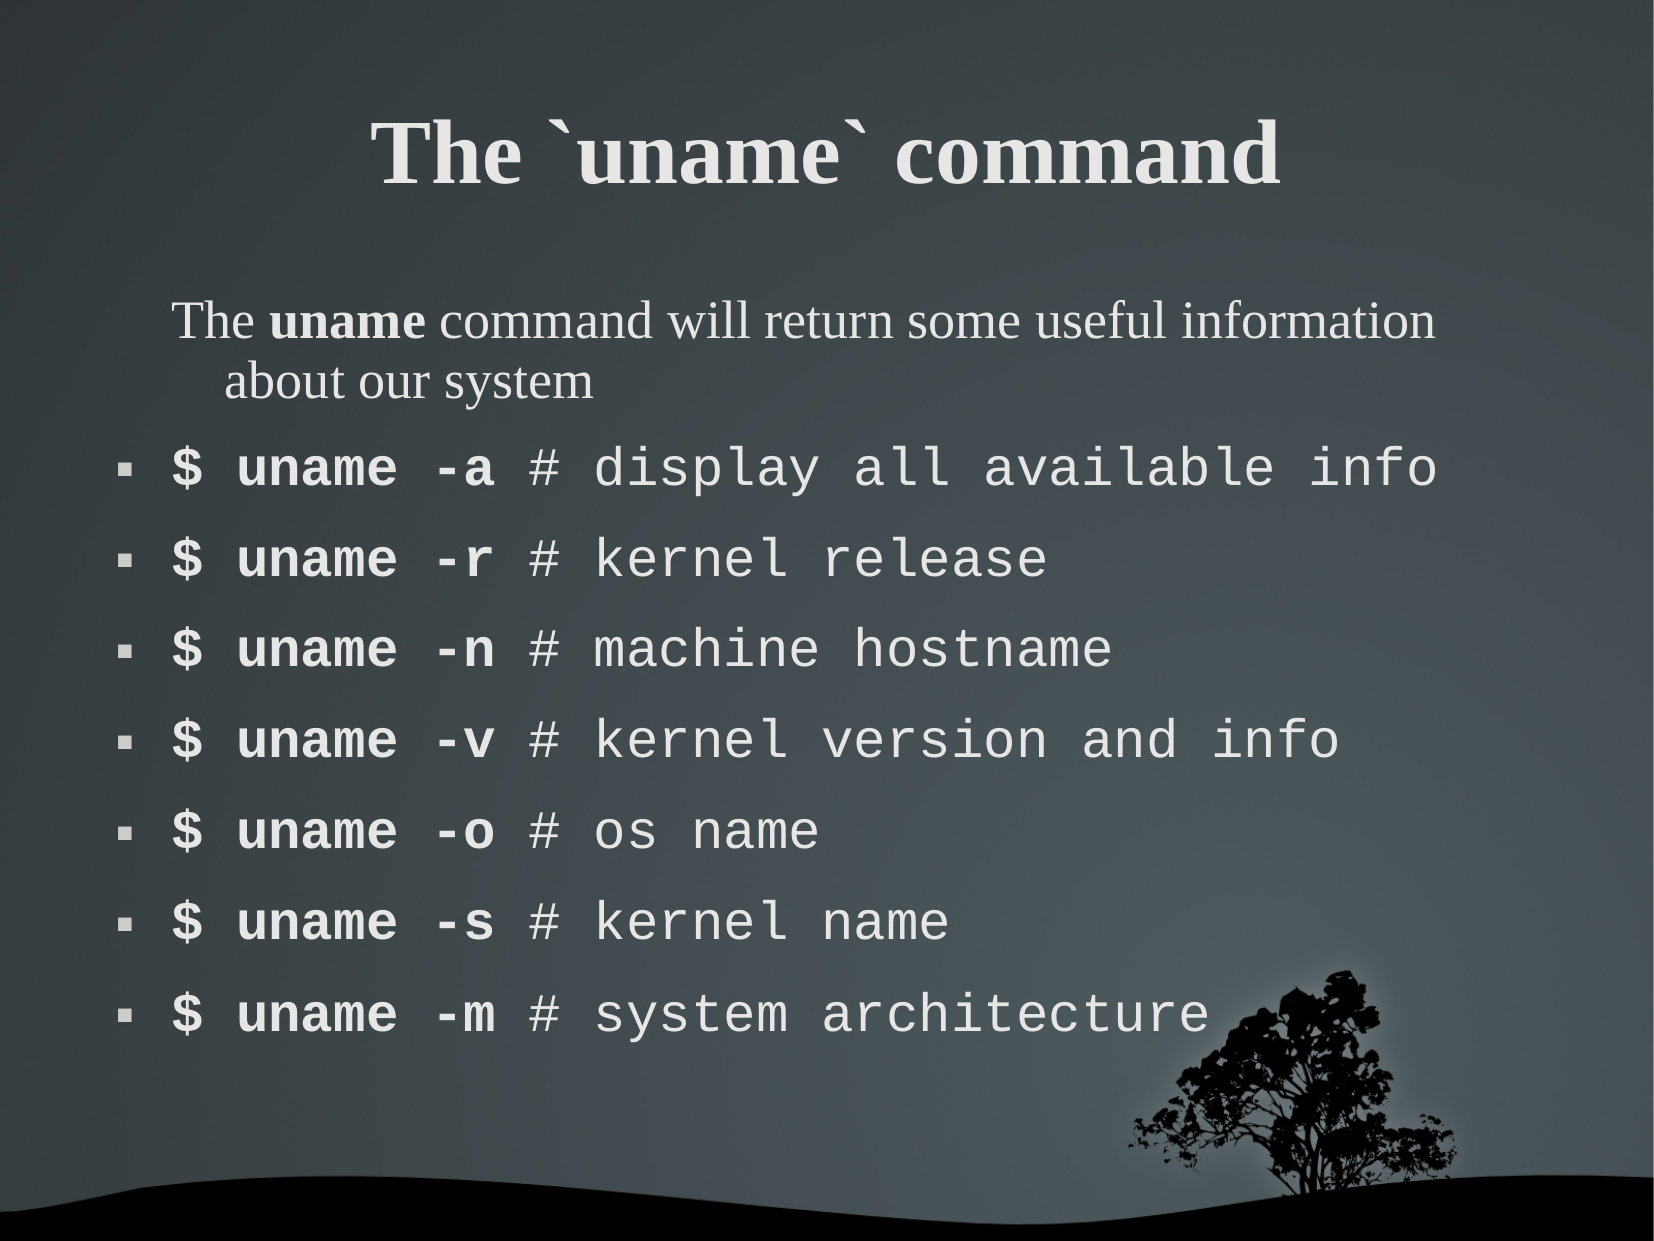

# The `uname` command
The uname command will return some useful information about our system
$ uname -a # display all available info
$ uname -r # kernel release
$ uname -n # machine hostname
$ uname -v # kernel version and info
$ uname -o # os name
$ uname -s # kernel name
$ uname -m # system architecture